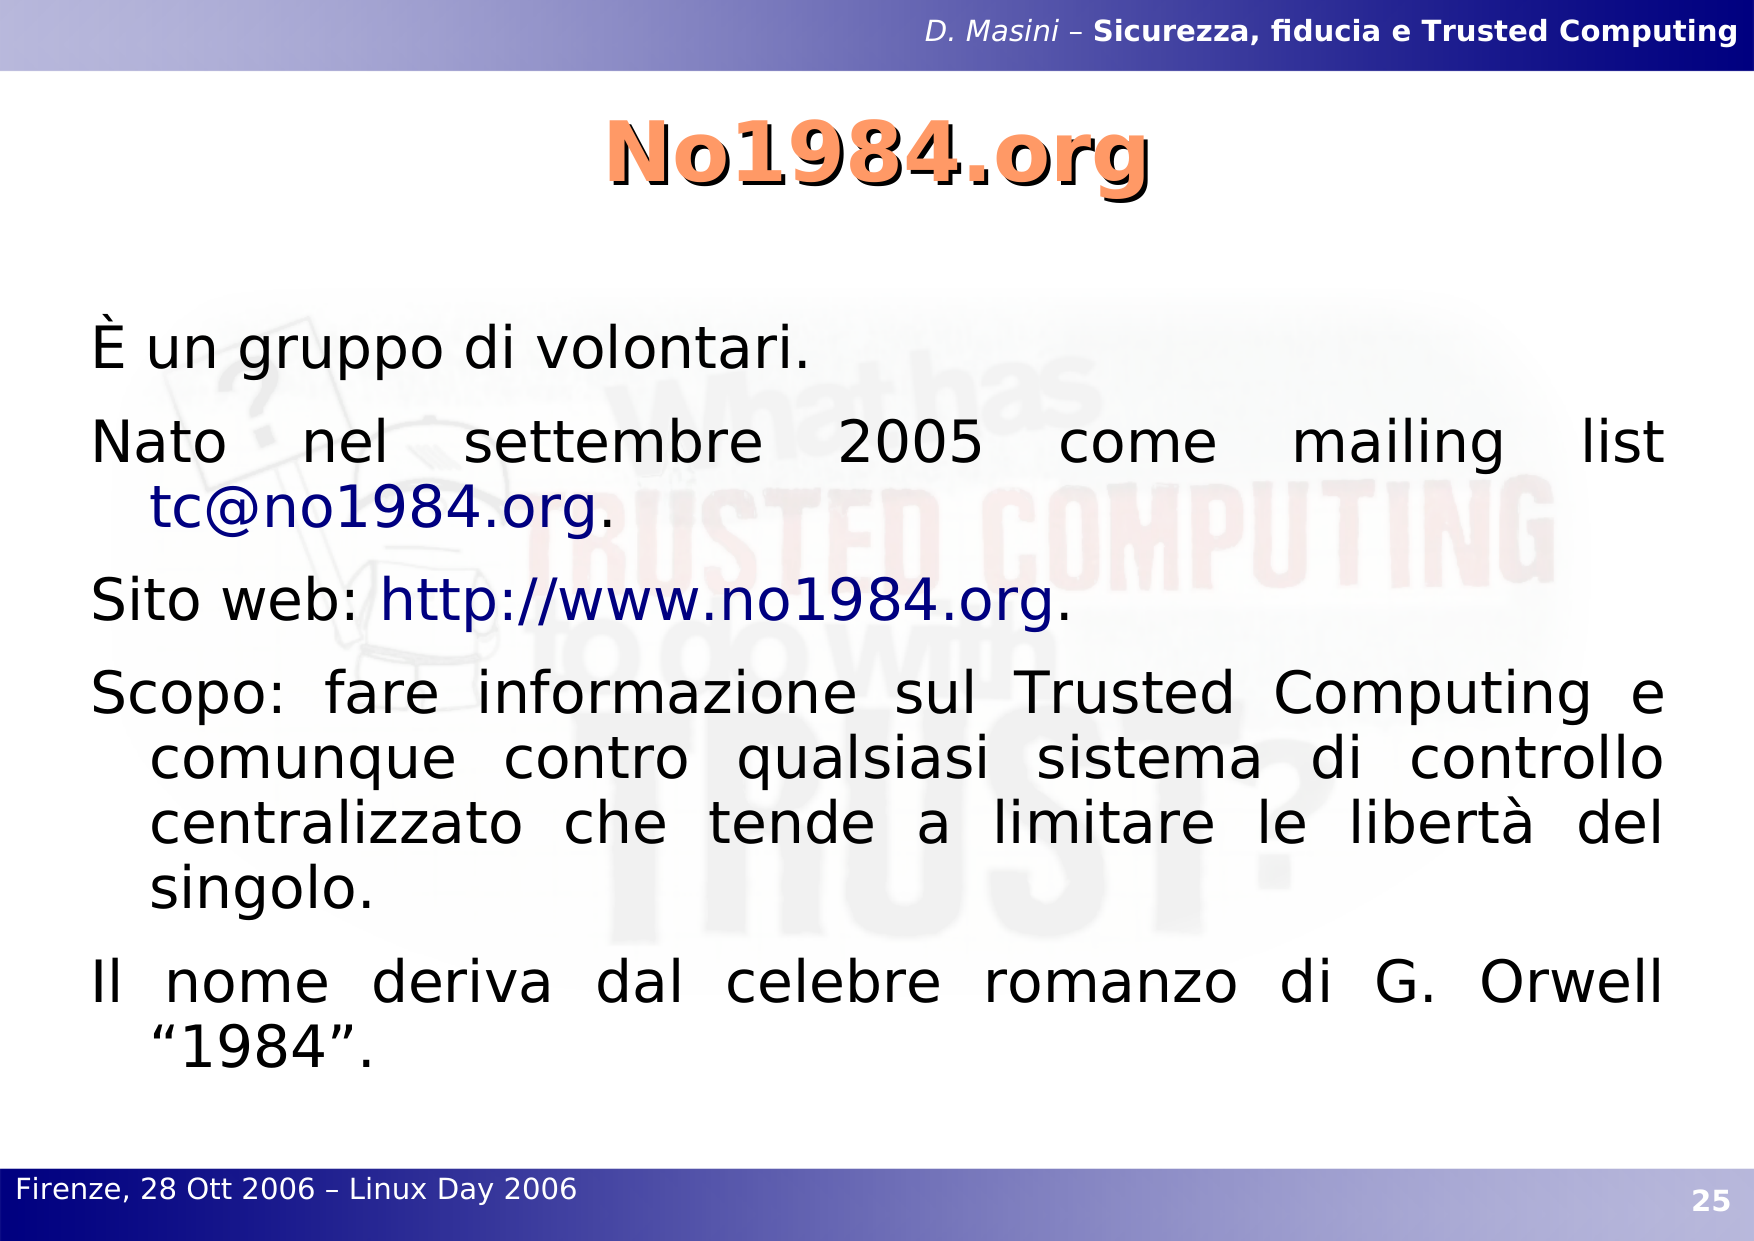

D. Masini – Sicurezza, fiducia e Trusted Computing
# No1984.org
È un gruppo di volontari.
Nato nel settembre 2005 come mailing list tc@no1984.org.
Sito web: http://www.no1984.org.
Scopo: fare informazione sul Trusted Computing e comunque contro qualsiasi sistema di controllo centralizzato che tende a limitare le libertà del singolo.
Il nome deriva dal celebre romanzo di G. Orwell “1984”.
Firenze, 28 Ott 2006 – Linux Day 2006